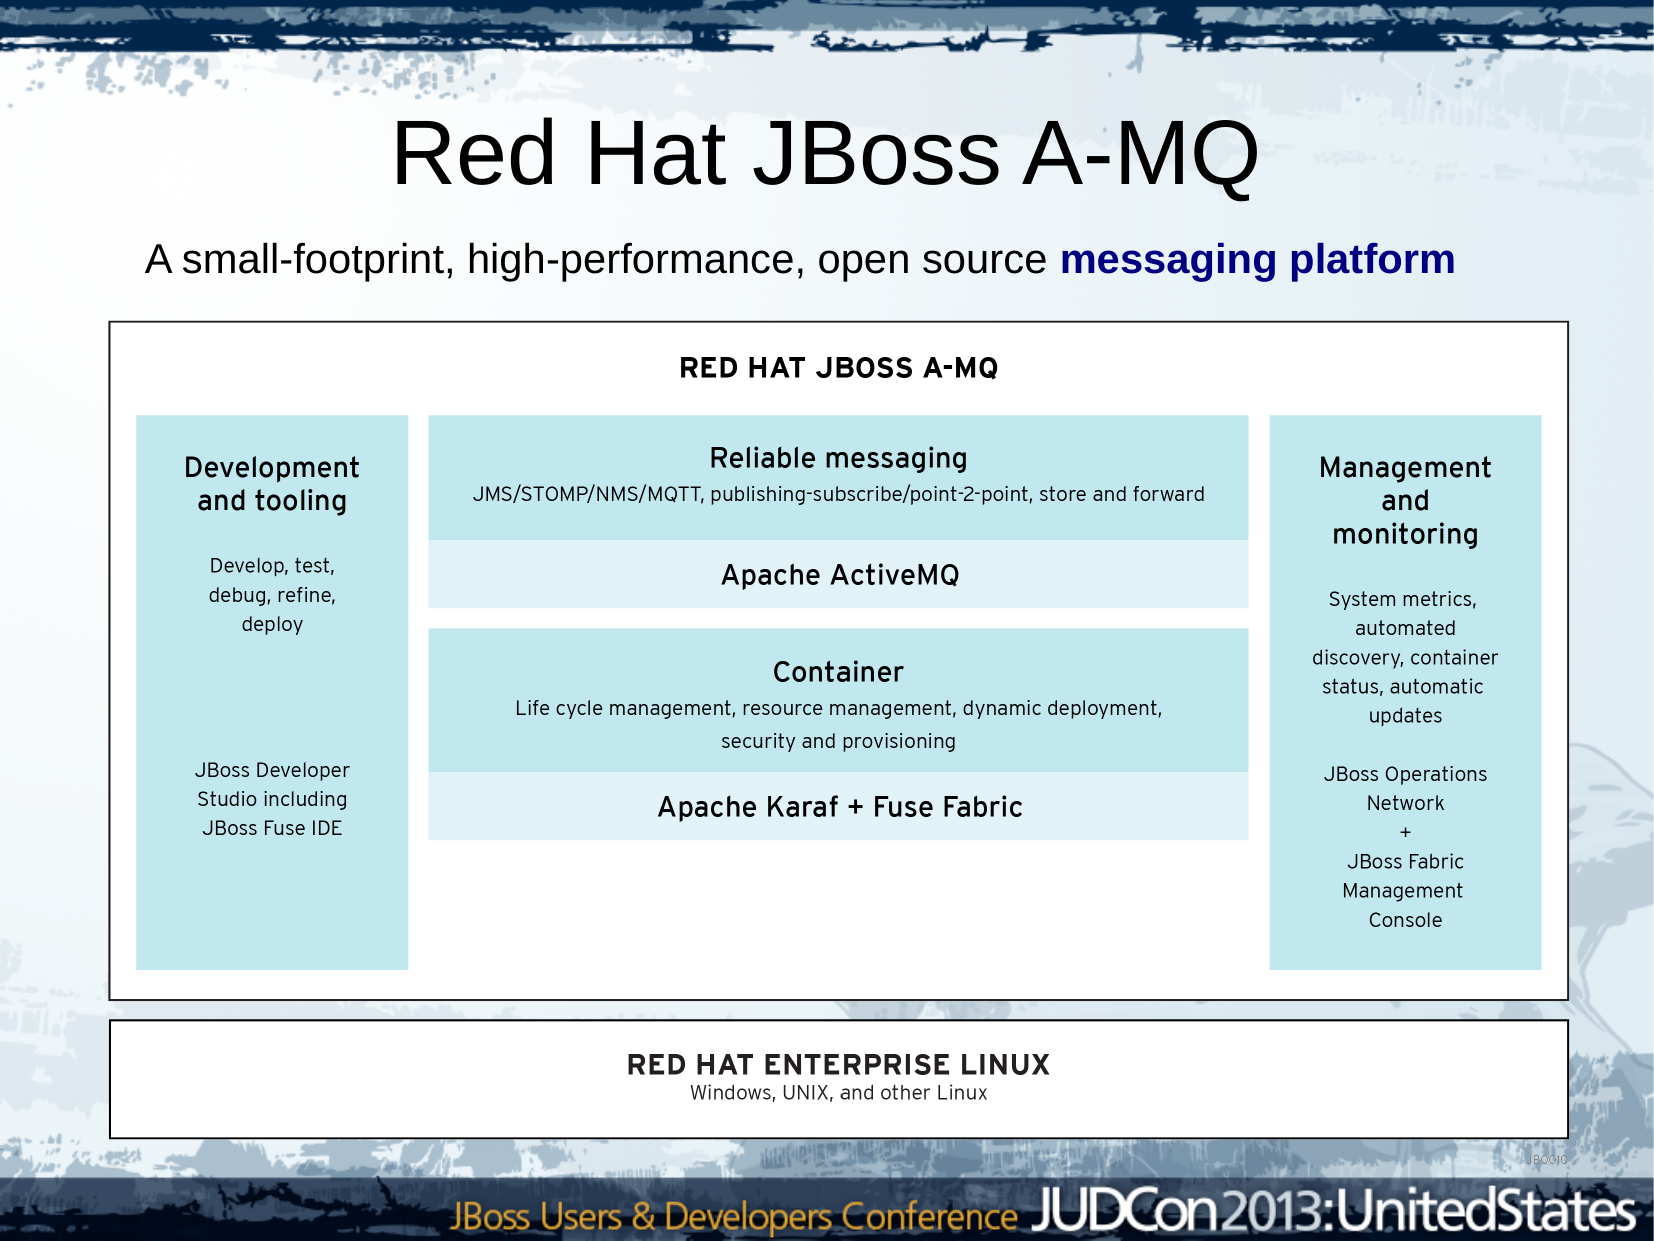

# Red Hat JBoss A-MQ
A small-footprint, high-performance, open source messaging platform